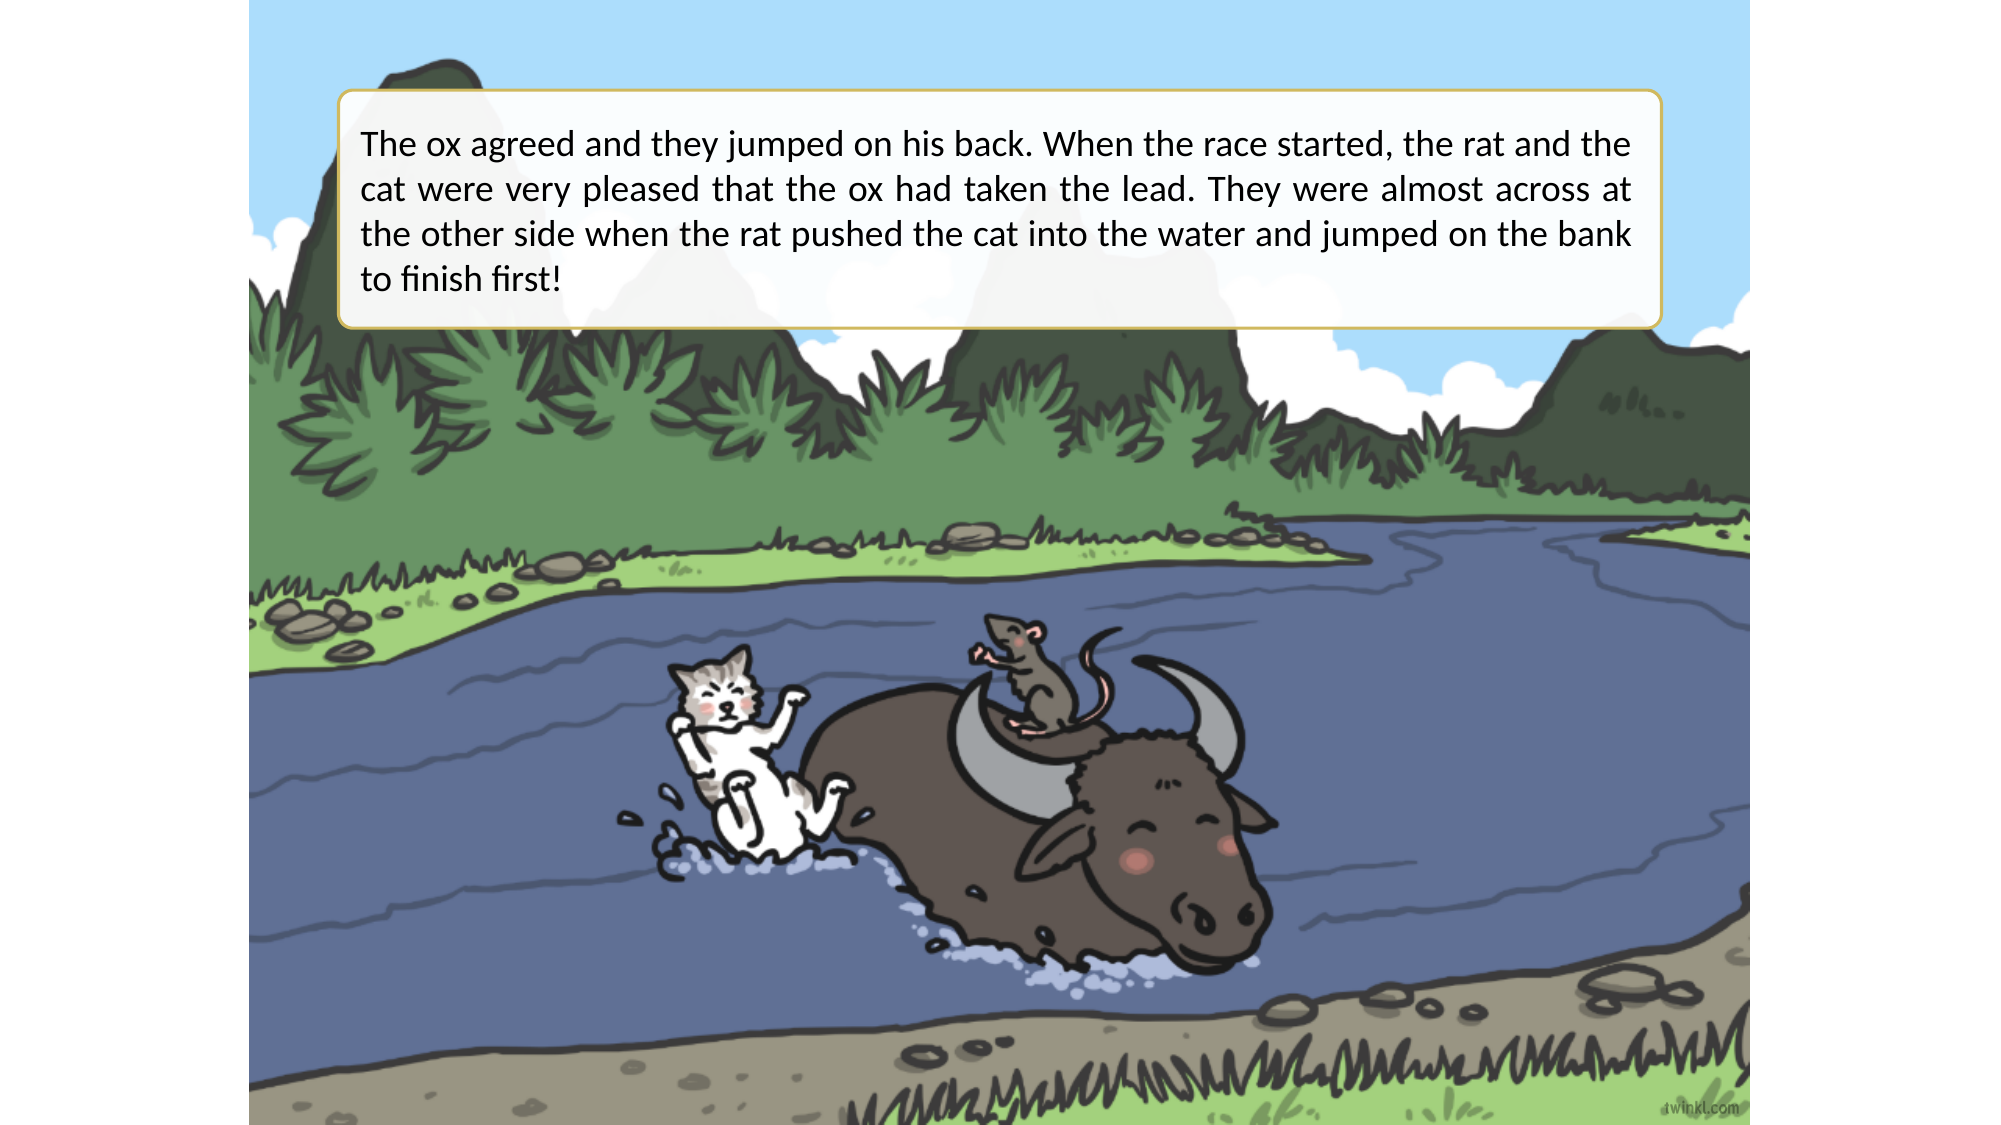

The ox agreed and they jumped on his back. When the race started, the rat and the cat were very pleased that the ox had taken the lead. They were almost across at the other side when the rat pushed the cat into the water and jumped on the bank to finish first!